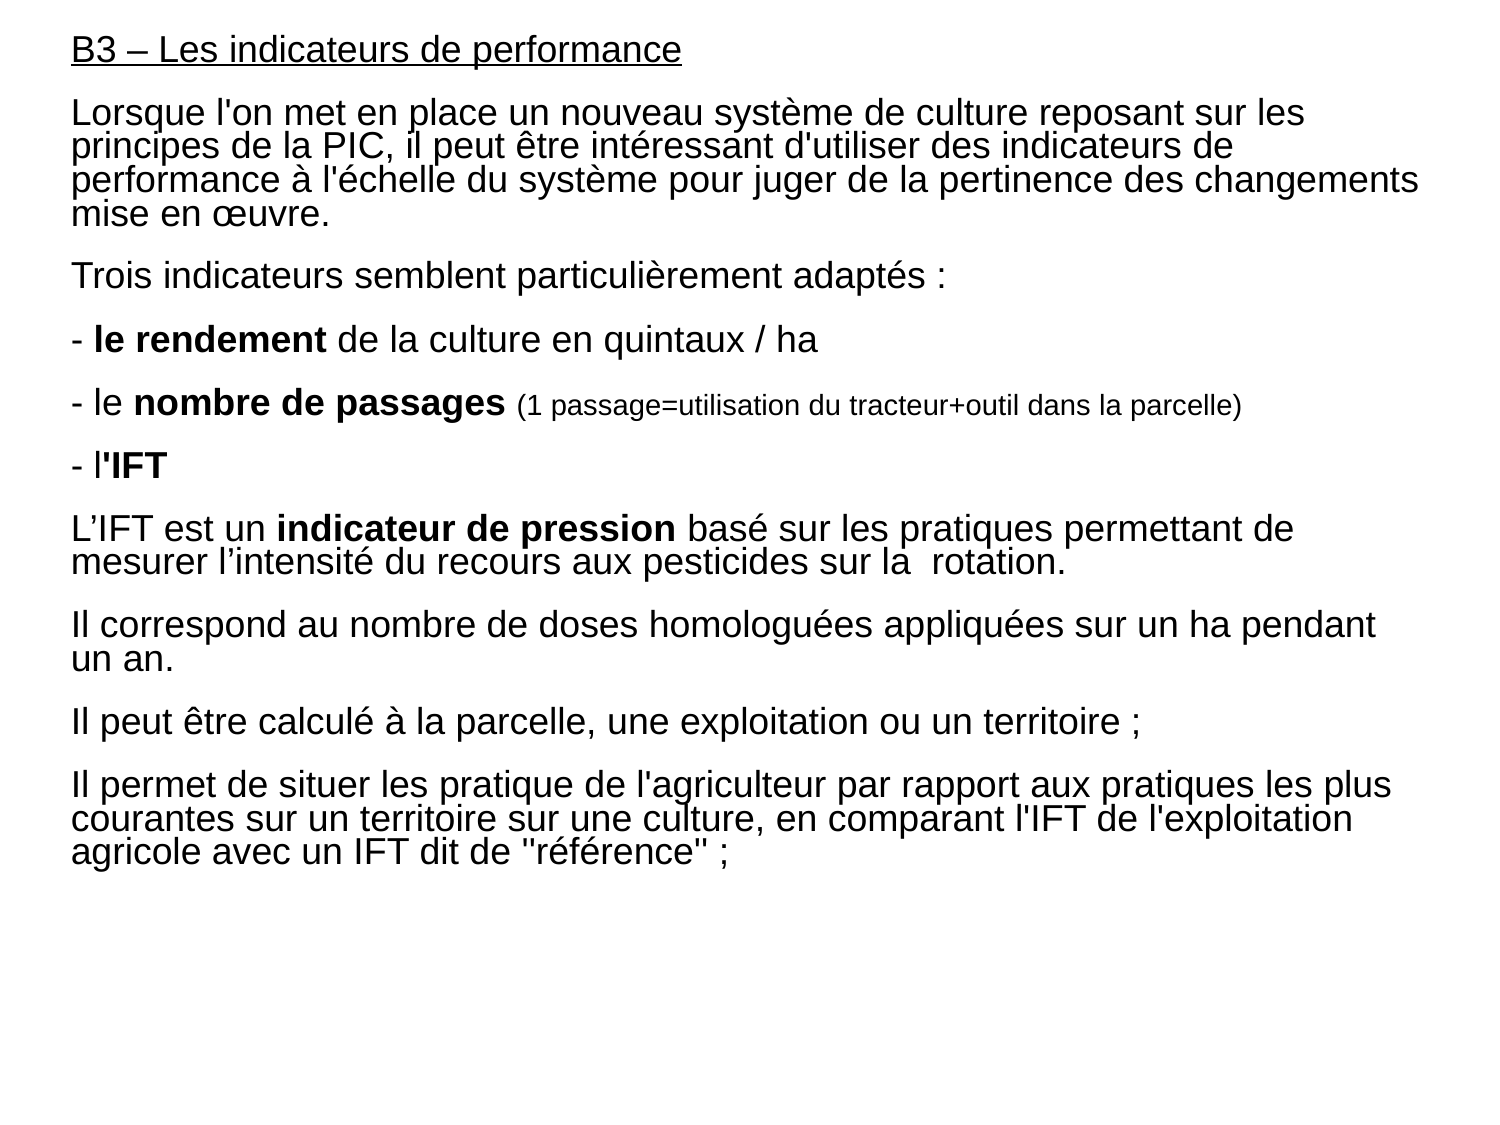

# B3 – Les indicateurs de performance
Lorsque l'on met en place un nouveau système de culture reposant sur les principes de la PIC, il peut être intéressant d'utiliser des indicateurs de performance à l'échelle du système pour juger de la pertinence des changements mise en œuvre.
Trois indicateurs semblent particulièrement adaptés :
- le rendement de la culture en quintaux / ha
- le nombre de passages (1 passage=utilisation du tracteur+outil dans la parcelle)
- l'IFT
L’IFT est un indicateur de pression basé sur les pratiques permettant de mesurer l’intensité du recours aux pesticides sur la rotation.
Il correspond au nombre de doses homologuées appliquées sur un ha pendant un an.
Il peut être calculé à la parcelle, une exploitation ou un territoire ;
Il permet de situer les pratique de l'agriculteur par rapport aux pratiques les plus courantes sur un territoire sur une culture, en comparant l'IFT de l'exploitation agricole avec un IFT dit de ''référence'' ;